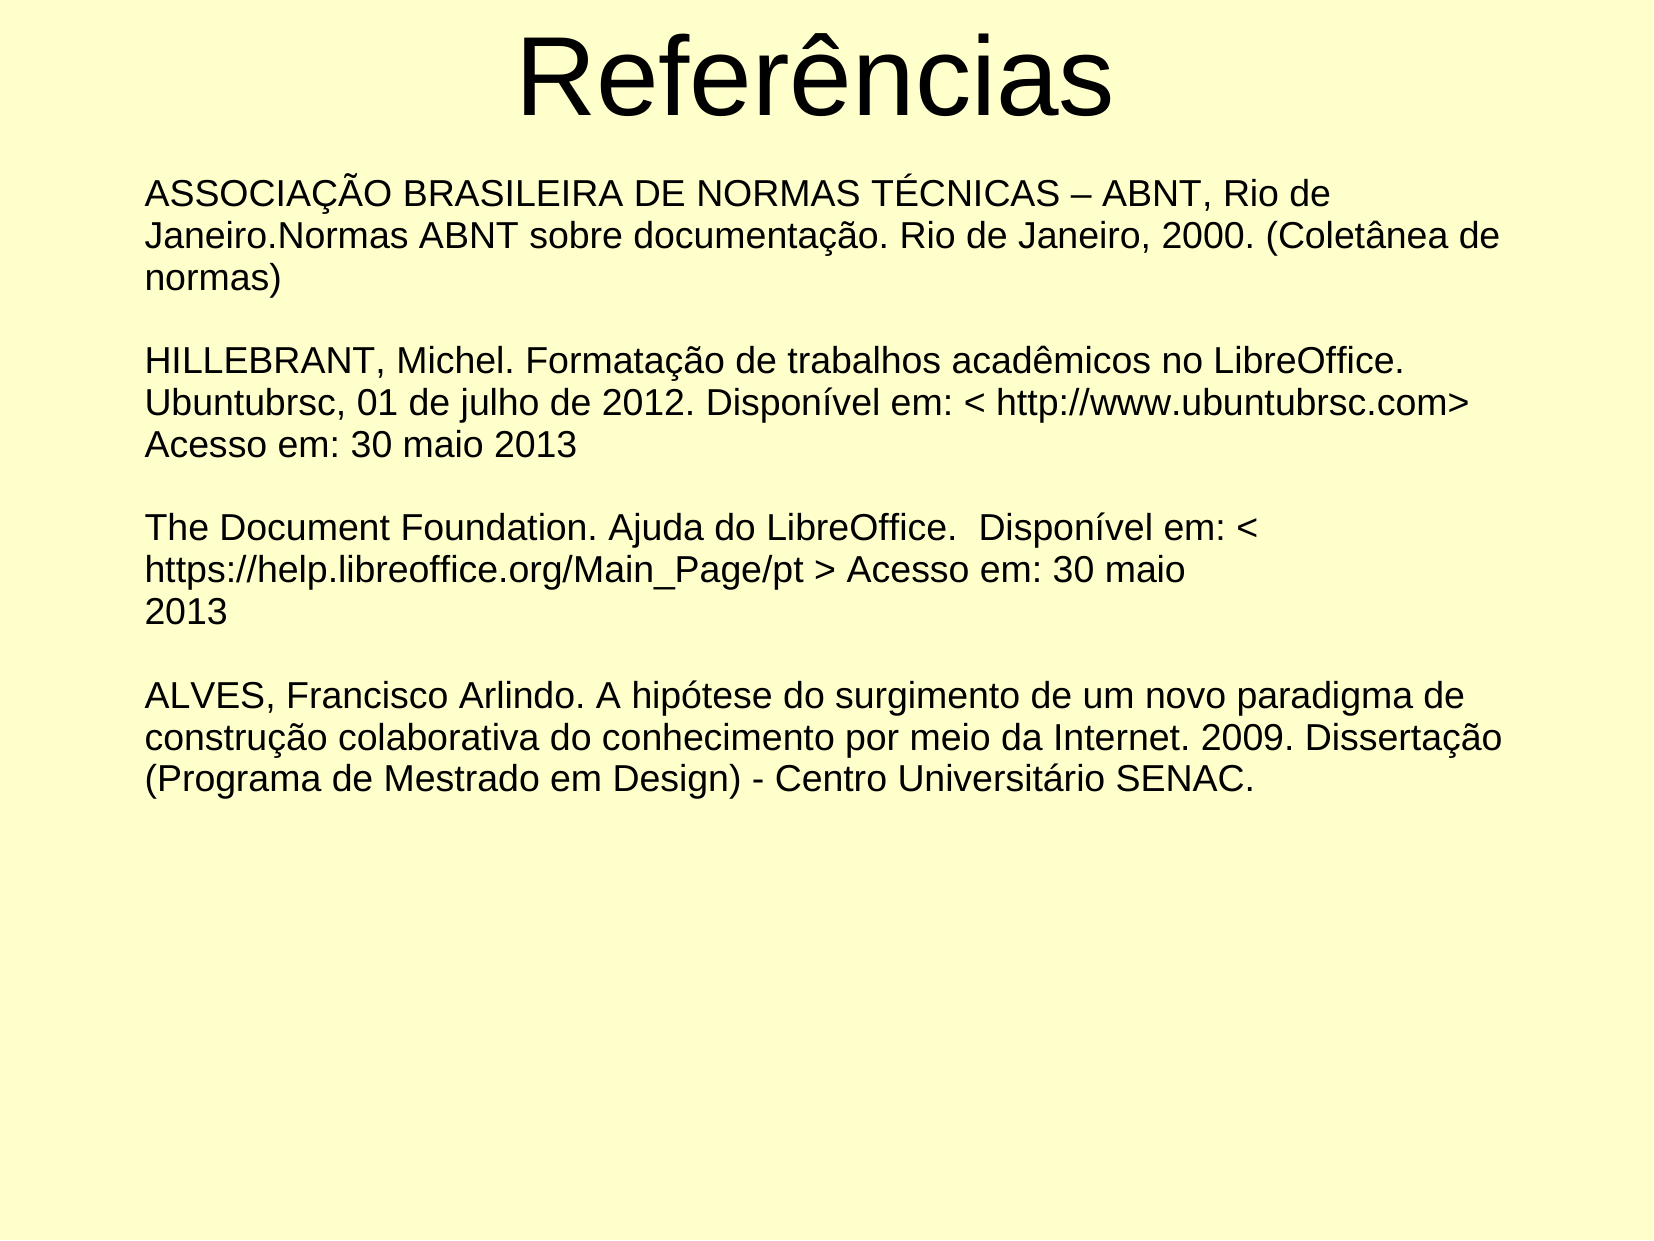

# Referências
ASSOCIAÇÃO BRASILEIRA DE NORMAS TÉCNICAS – ABNT, Rio de Janeiro.Normas ABNT sobre documentação. Rio de Janeiro, 2000. (Coletânea de normas)
HILLEBRANT, Michel. Formatação de trabalhos acadêmicos no LibreOffice. Ubuntubrsc, 01 de julho de 2012. Disponível em: < http://www.ubuntubrsc.com> Acesso em: 30 maio 2013
The Document Foundation. Ajuda do LibreOffice. Disponível em: < https://help.libreoffice.org/Main_Page/pt > Acesso em: 30 maio
2013
ALVES, Francisco Arlindo. A hipótese do surgimento de um novo paradigma de construção colaborativa do conhecimento por meio da Internet. 2009. Dissertação (Programa de Mestrado em Design) - Centro Universitário SENAC.